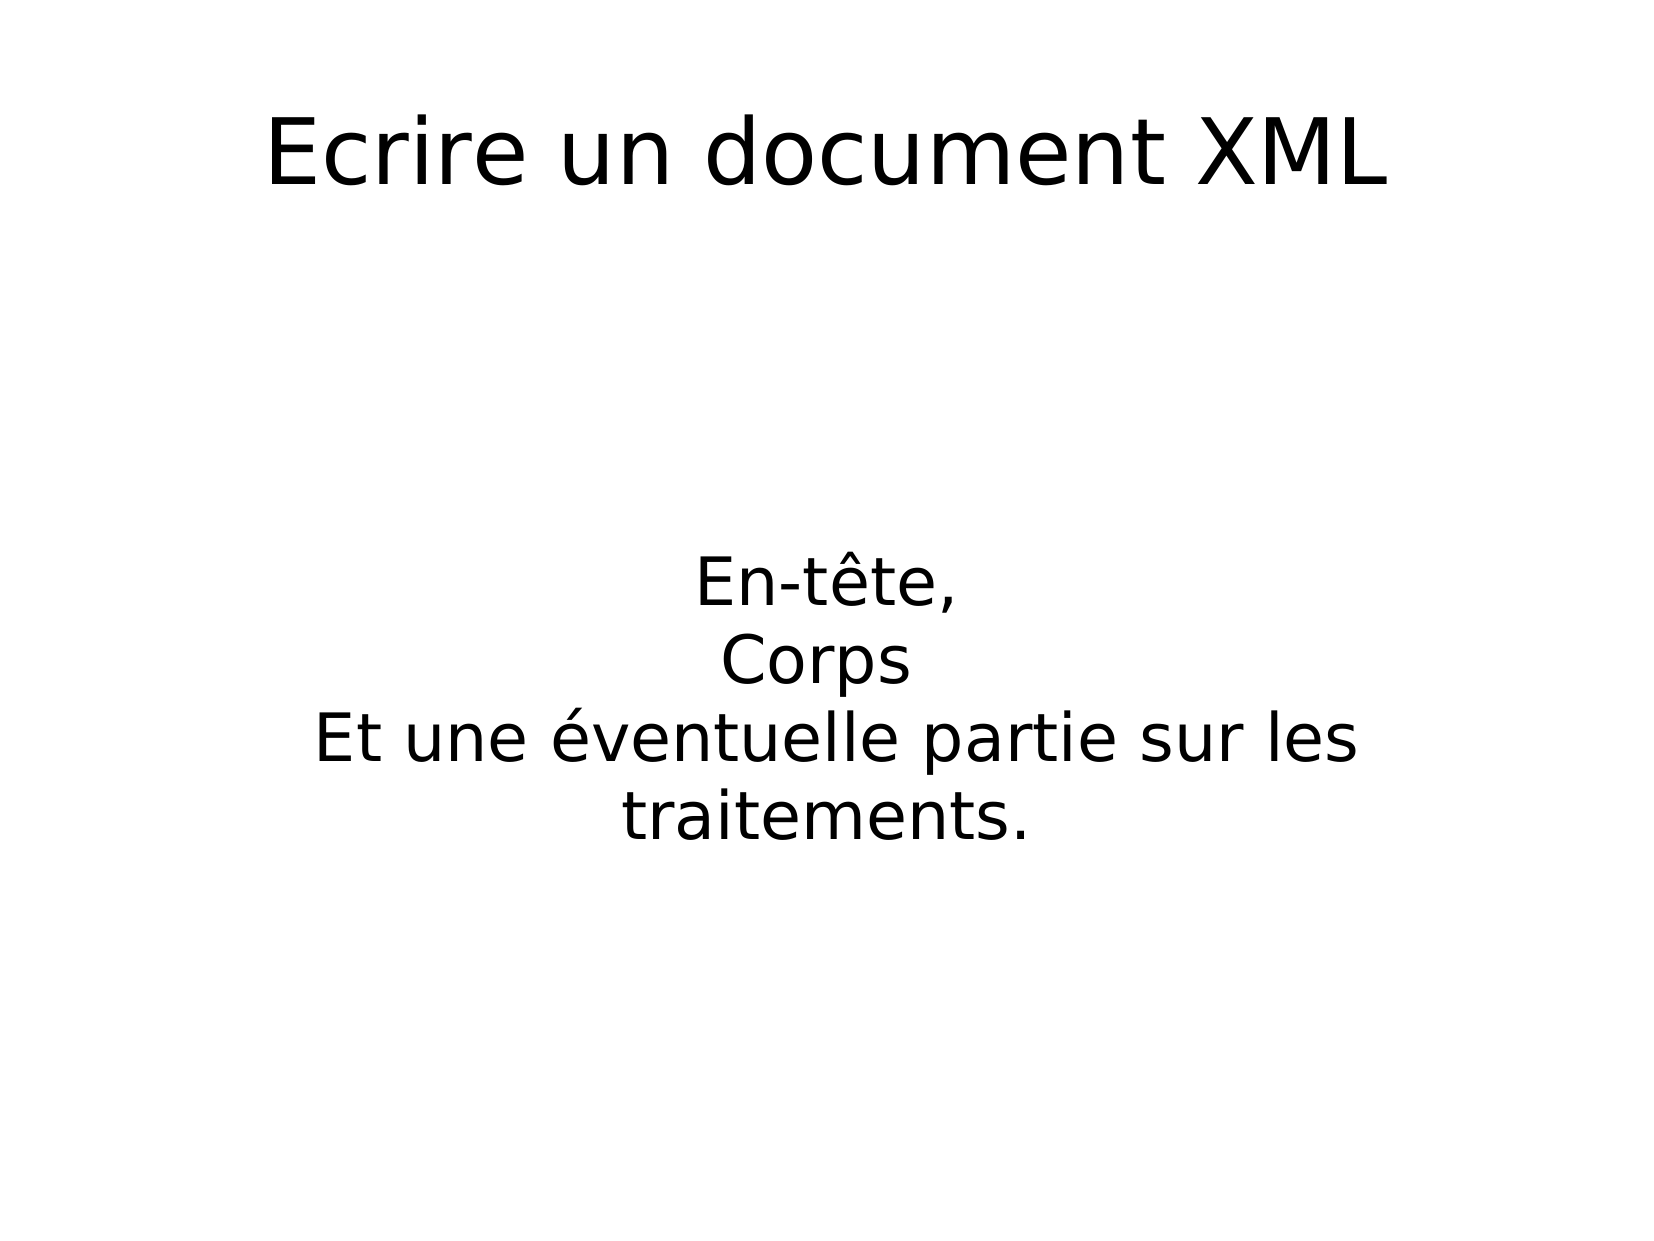

# Ecrire un document XML
 En-tête,
 Corps
 Et une éventuelle partie sur les traitements.